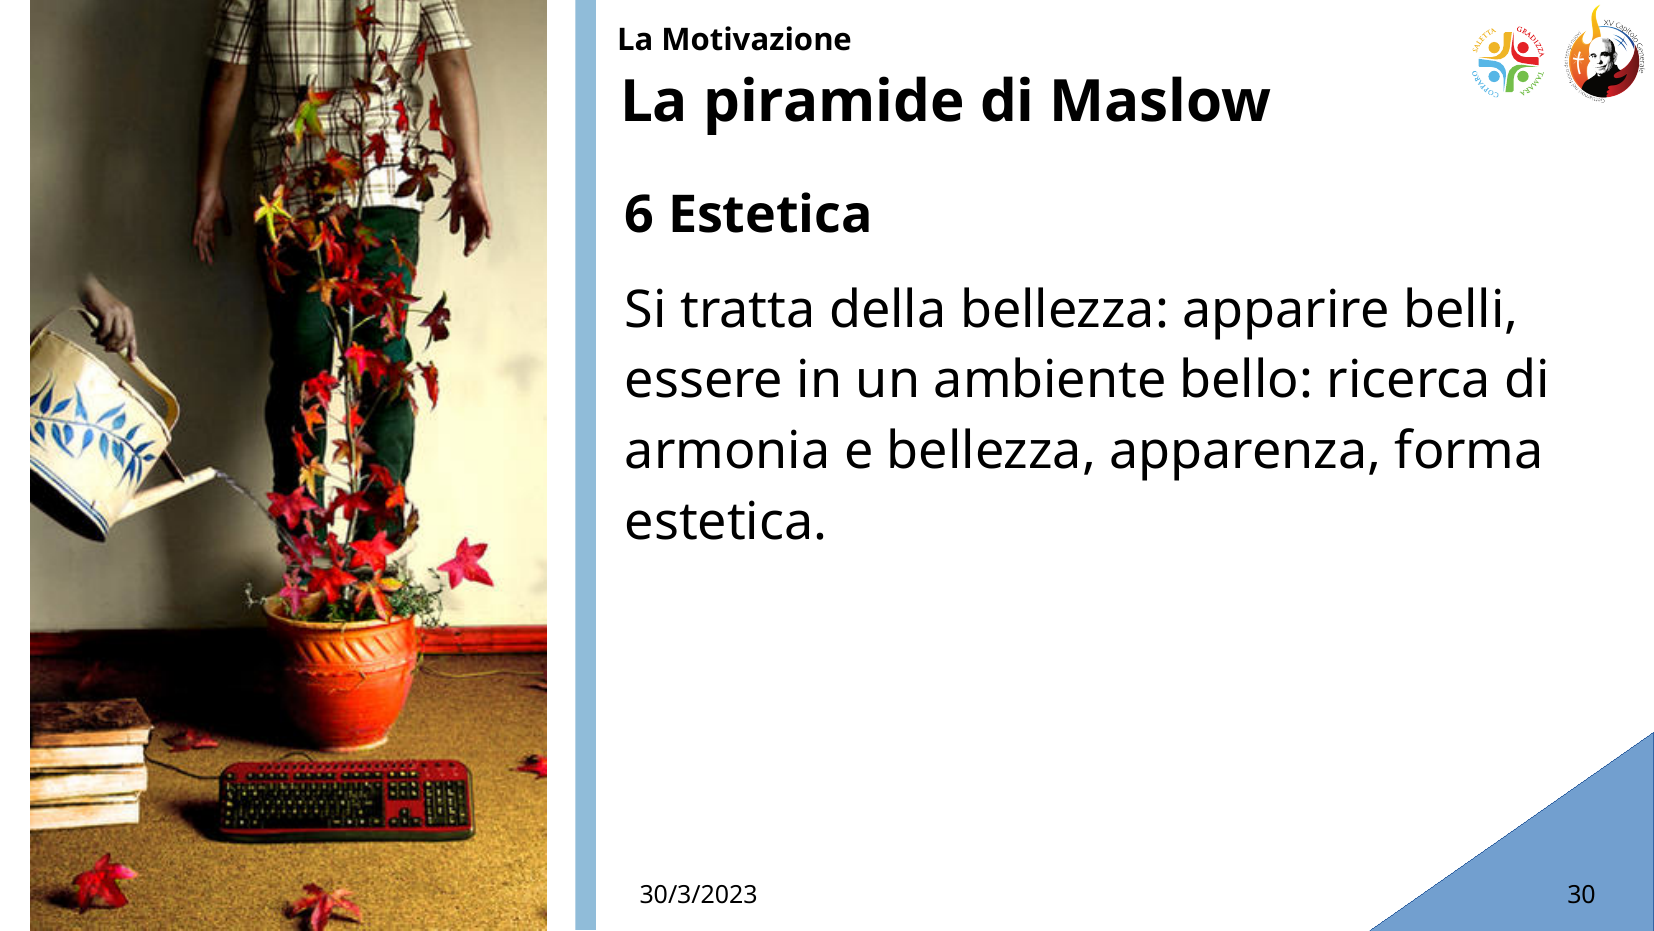

La Motivazione
La piramide di Maslow
# 6 Estetica
Si tratta della bellezza: apparire belli, essere in un ambiente bello: ricerca di armonia e bellezza, apparenza, forma estetica.